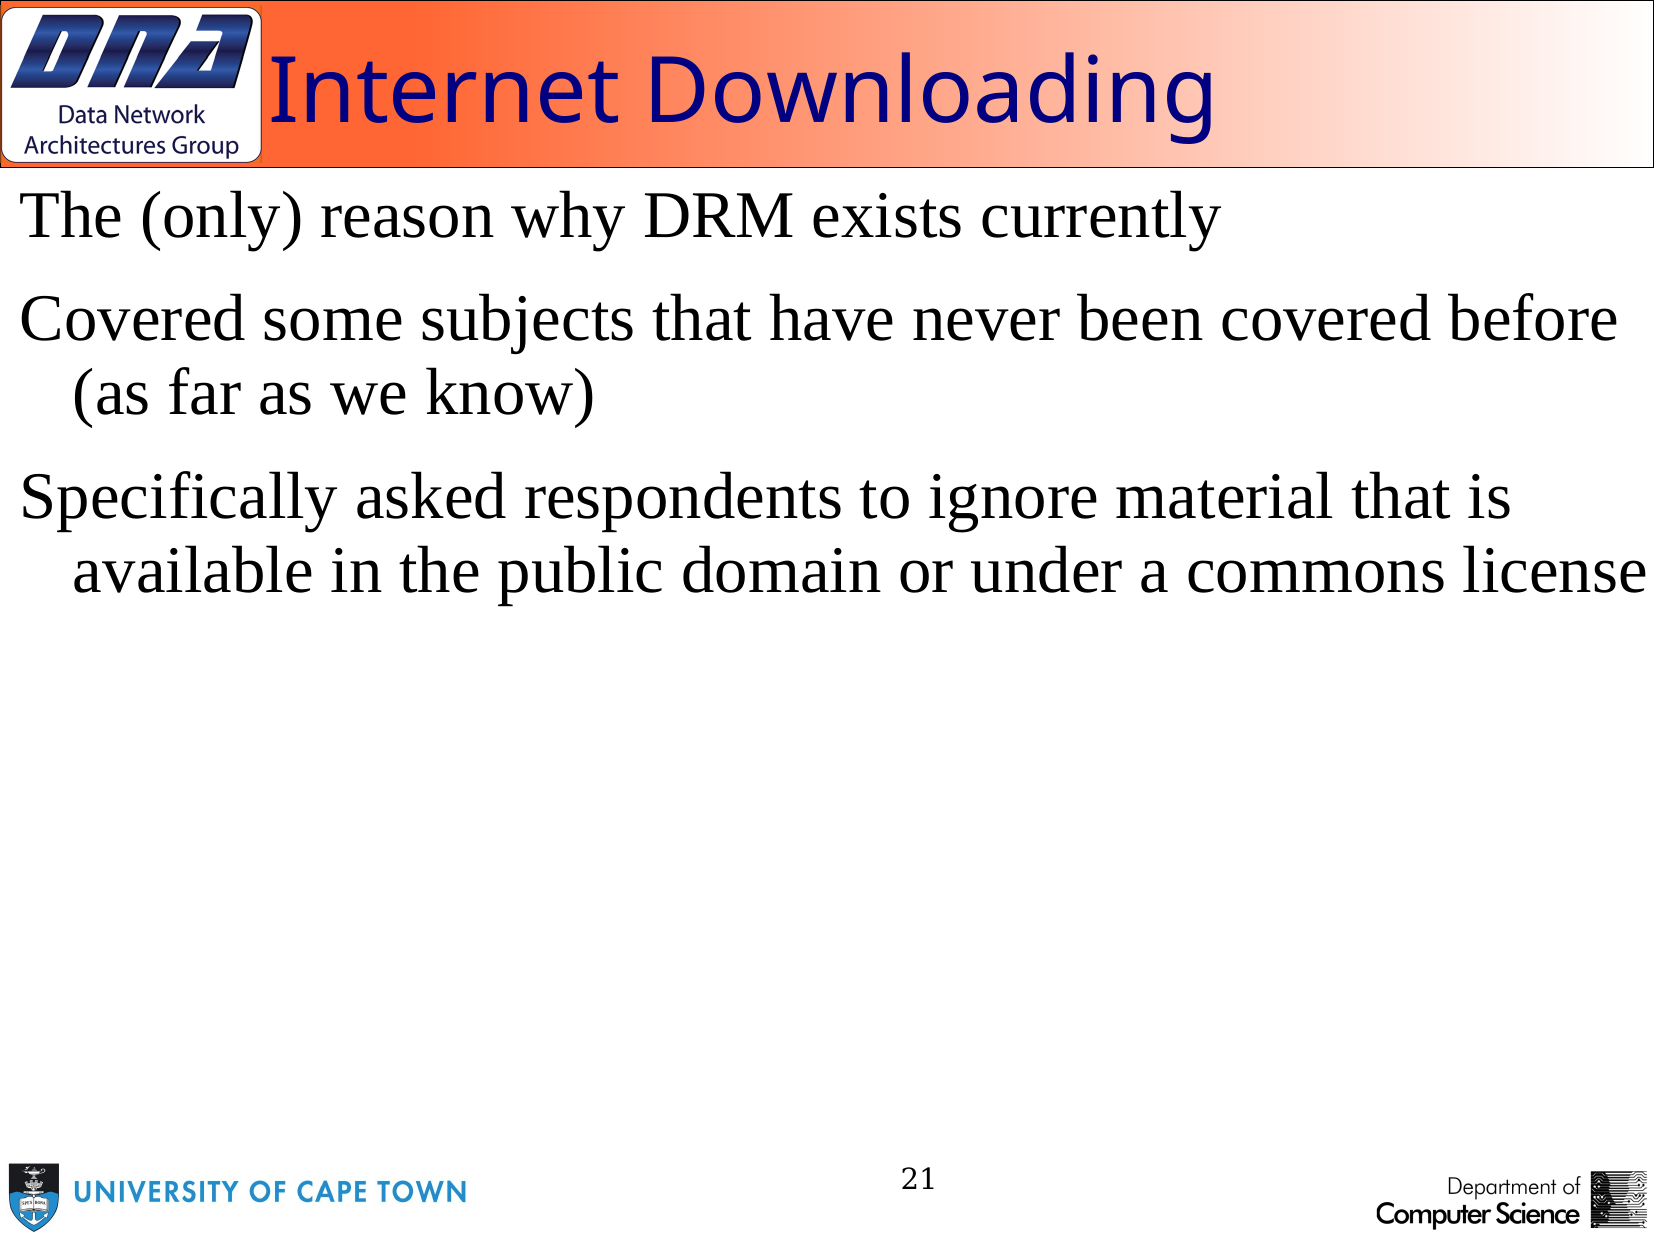

# Internet Downloading
The (only) reason why DRM exists currently
Covered some subjects that have never been covered before (as far as we know)
Specifically asked respondents to ignore material that is available in the public domain or under a commons license
21